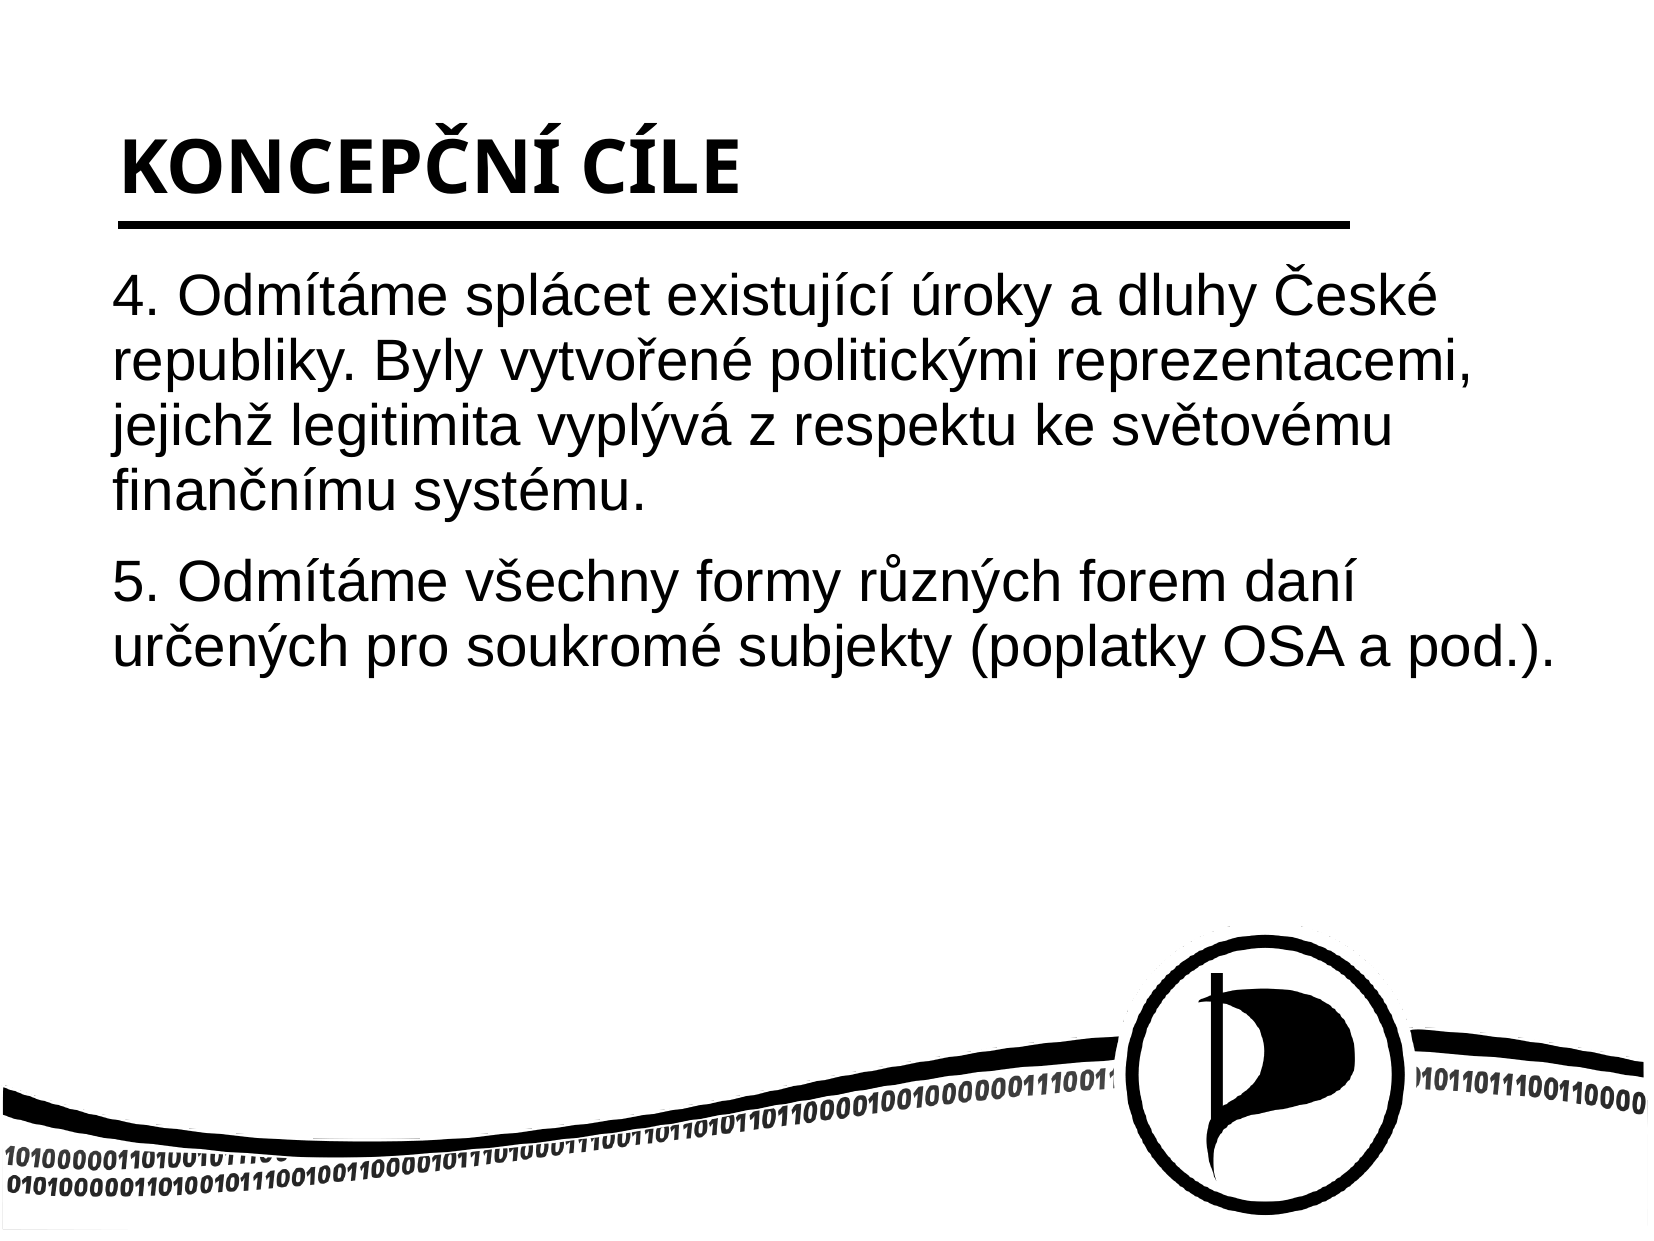

# KONCEPČNÍ CÍLE
4. Odmítáme splácet existující úroky a dluhy České republiky. Byly vytvořené politickými reprezentacemi, jejichž legitimita vyplývá z respektu ke světovému finančnímu systému.
5. Odmítáme všechny formy různých forem daní určených pro soukromé subjekty (poplatky OSA a pod.).